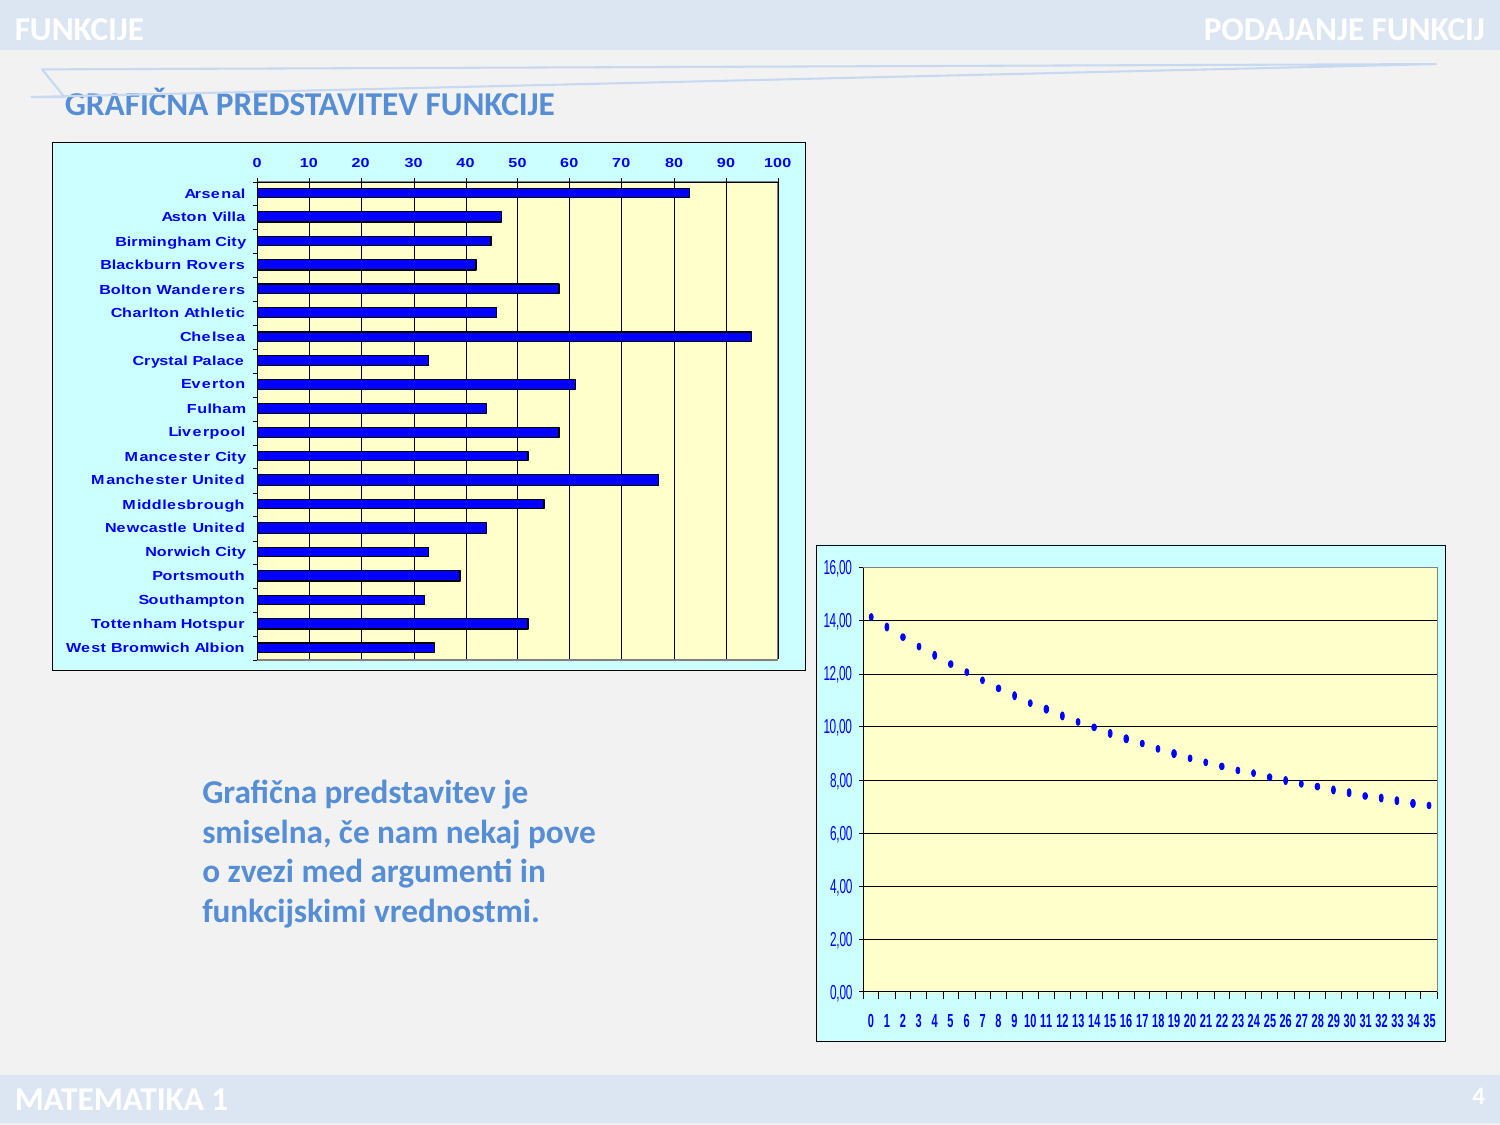

FUNKCIJE
PODAJANJE FUNKCIJ
GRAFIČNA PREDSTAVITEV FUNKCIJE
Grafična predstavitev je smiselna, če nam nekaj pove o zvezi med argumenti in funkcijskimi vrednostmi.
MATEMATIKA 1